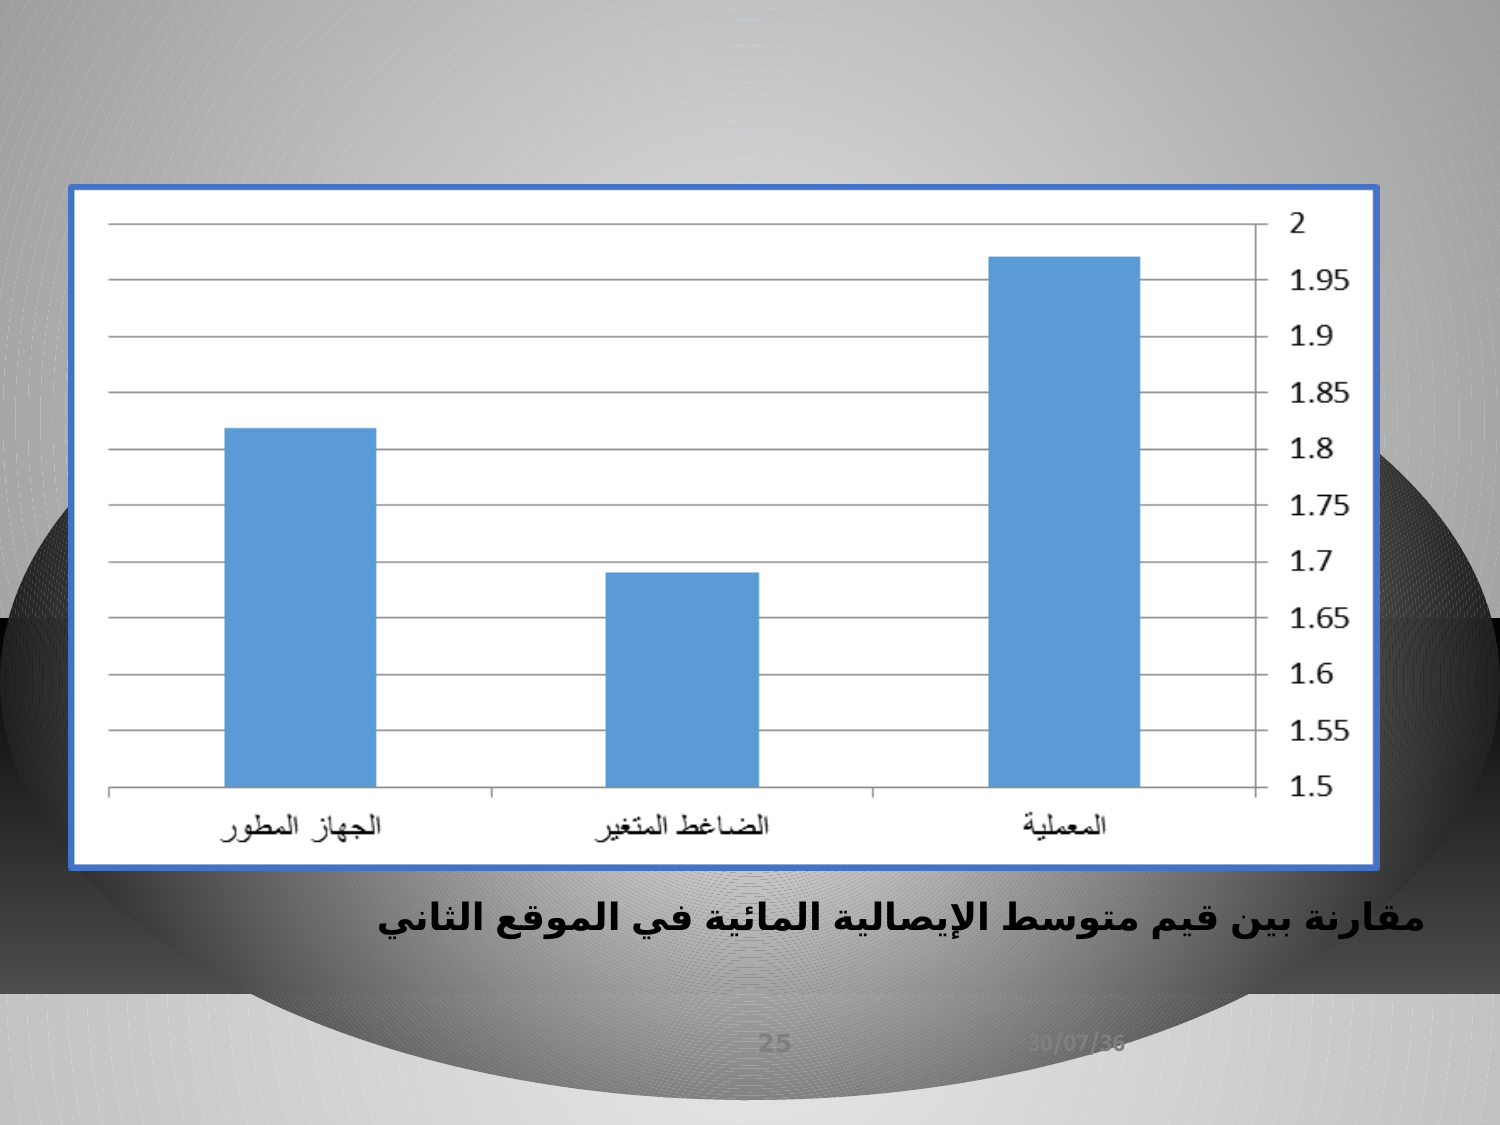

مقارنة بين قيم متوسط الإيصالية المائية في الموقع الثاني
30/07/36